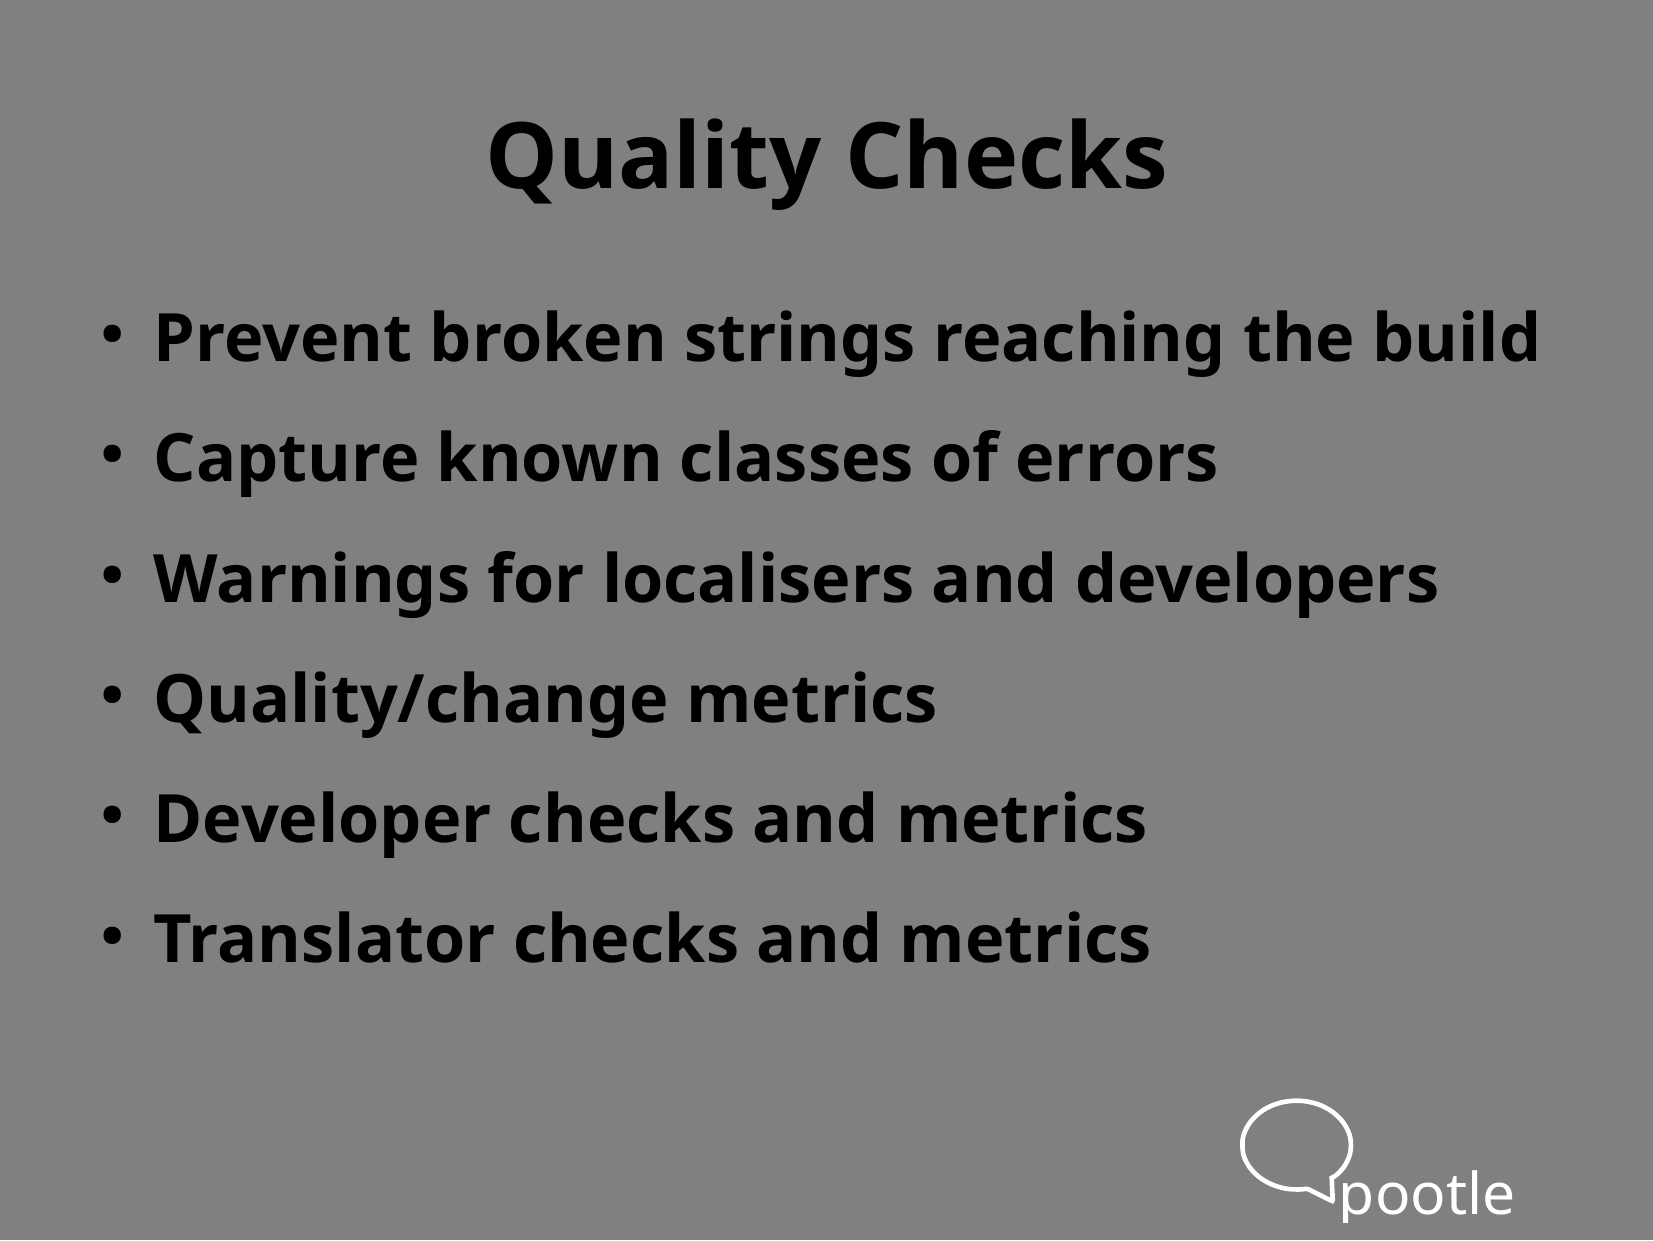

# Quality Checks
Prevent broken strings reaching the build
Capture known classes of errors
Warnings for localisers and developers
Quality/change metrics
Developer checks and metrics
Translator checks and metrics